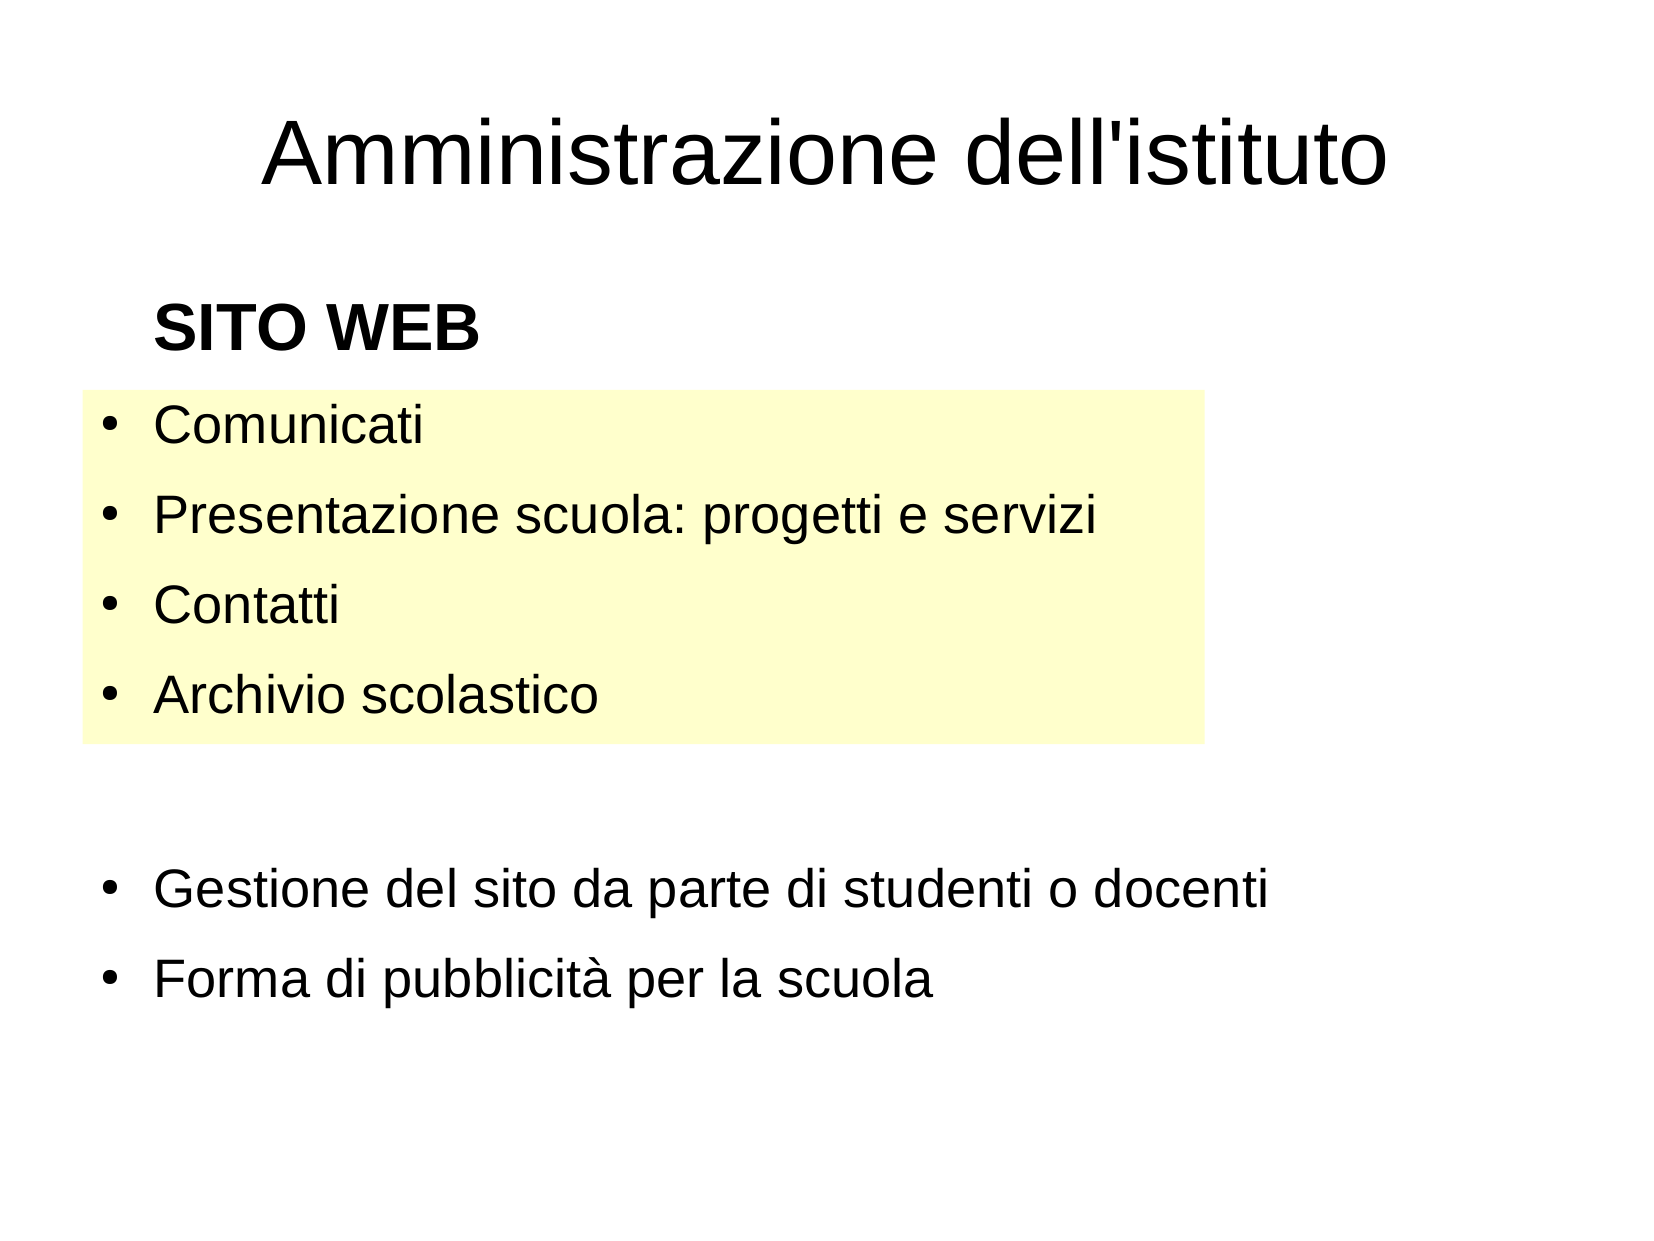

# Amministrazione dell'istituto
SITO WEB
Comunicati
Presentazione scuola: progetti e servizi
Contatti
Archivio scolastico
Gestione del sito da parte di studenti o docenti
Forma di pubblicità per la scuola